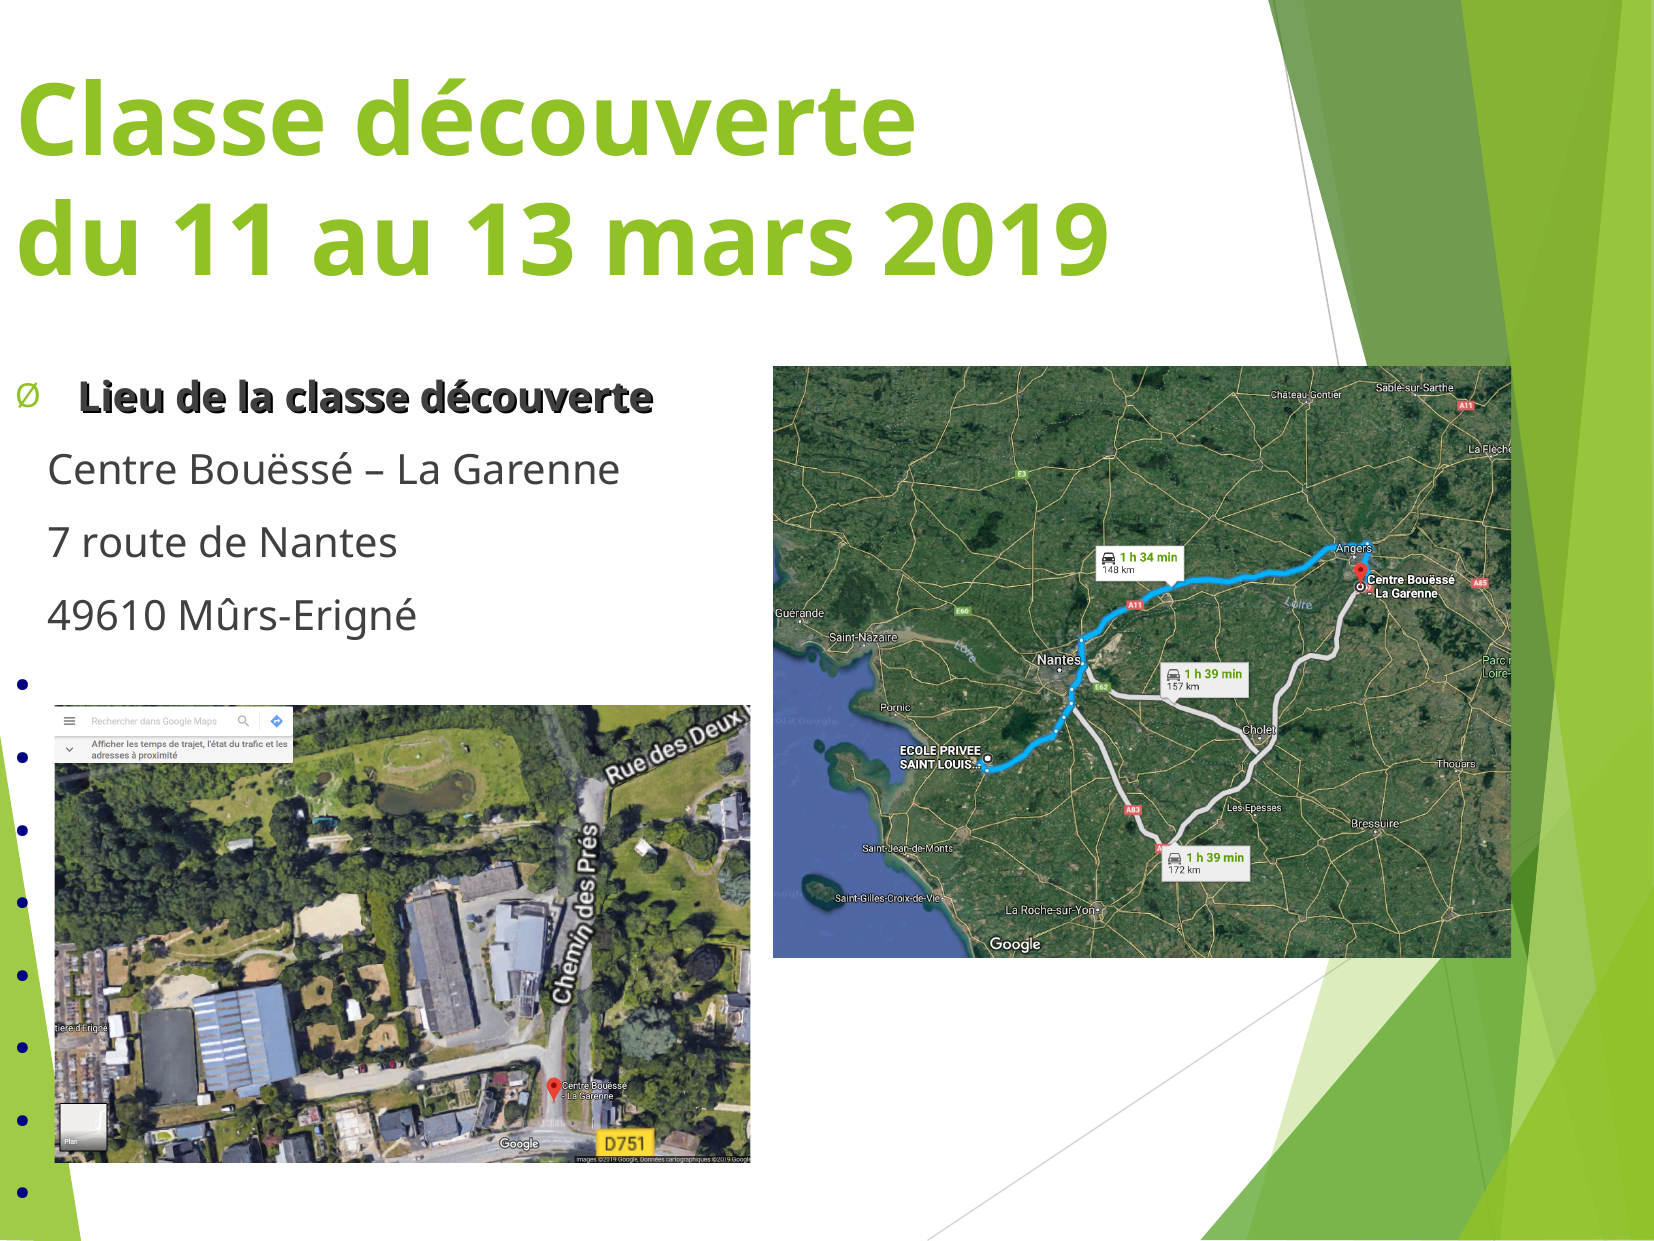

# Classe découverte du 11 au 13 mars 2019
Lieu de la classe découverte
 Centre Bouëssé – La Garenne
 7 route de Nantes
 49610 Mûrs-Erigné